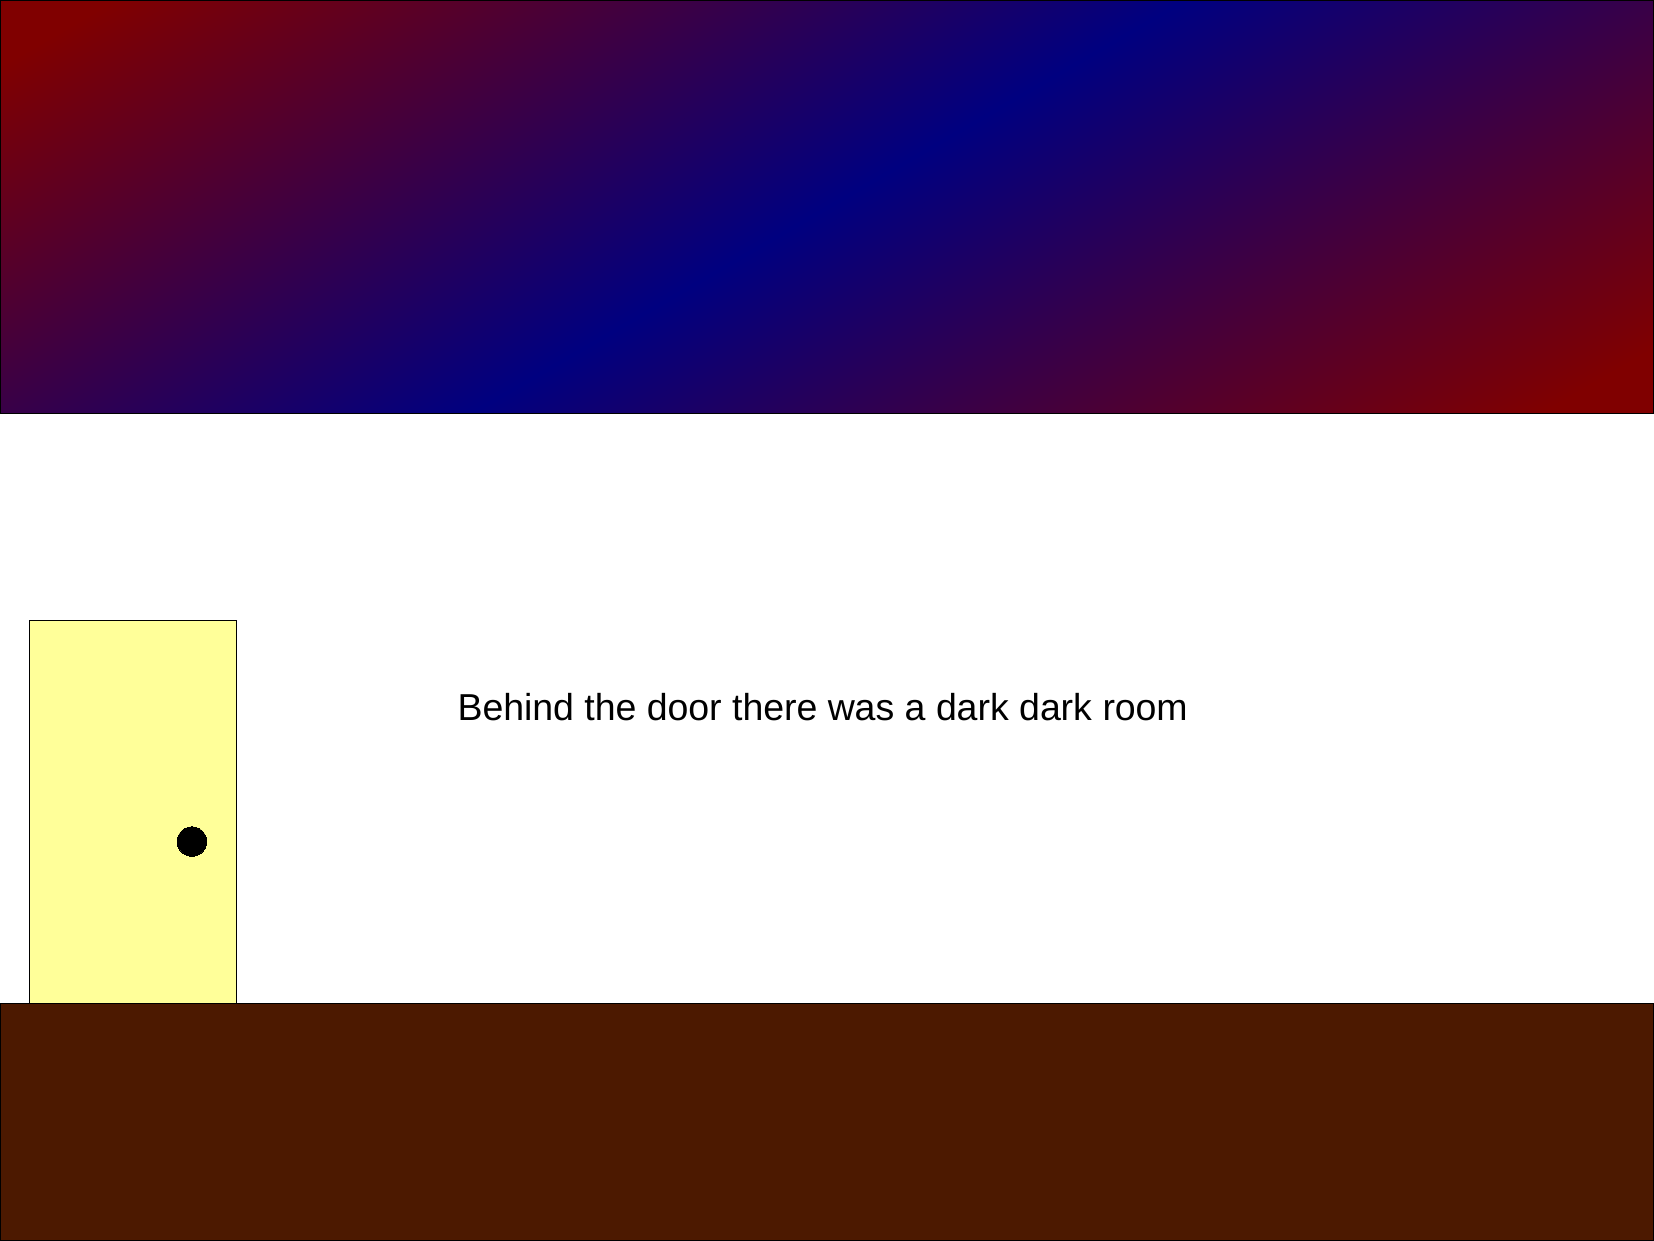

Behind the door there was a dark dark room